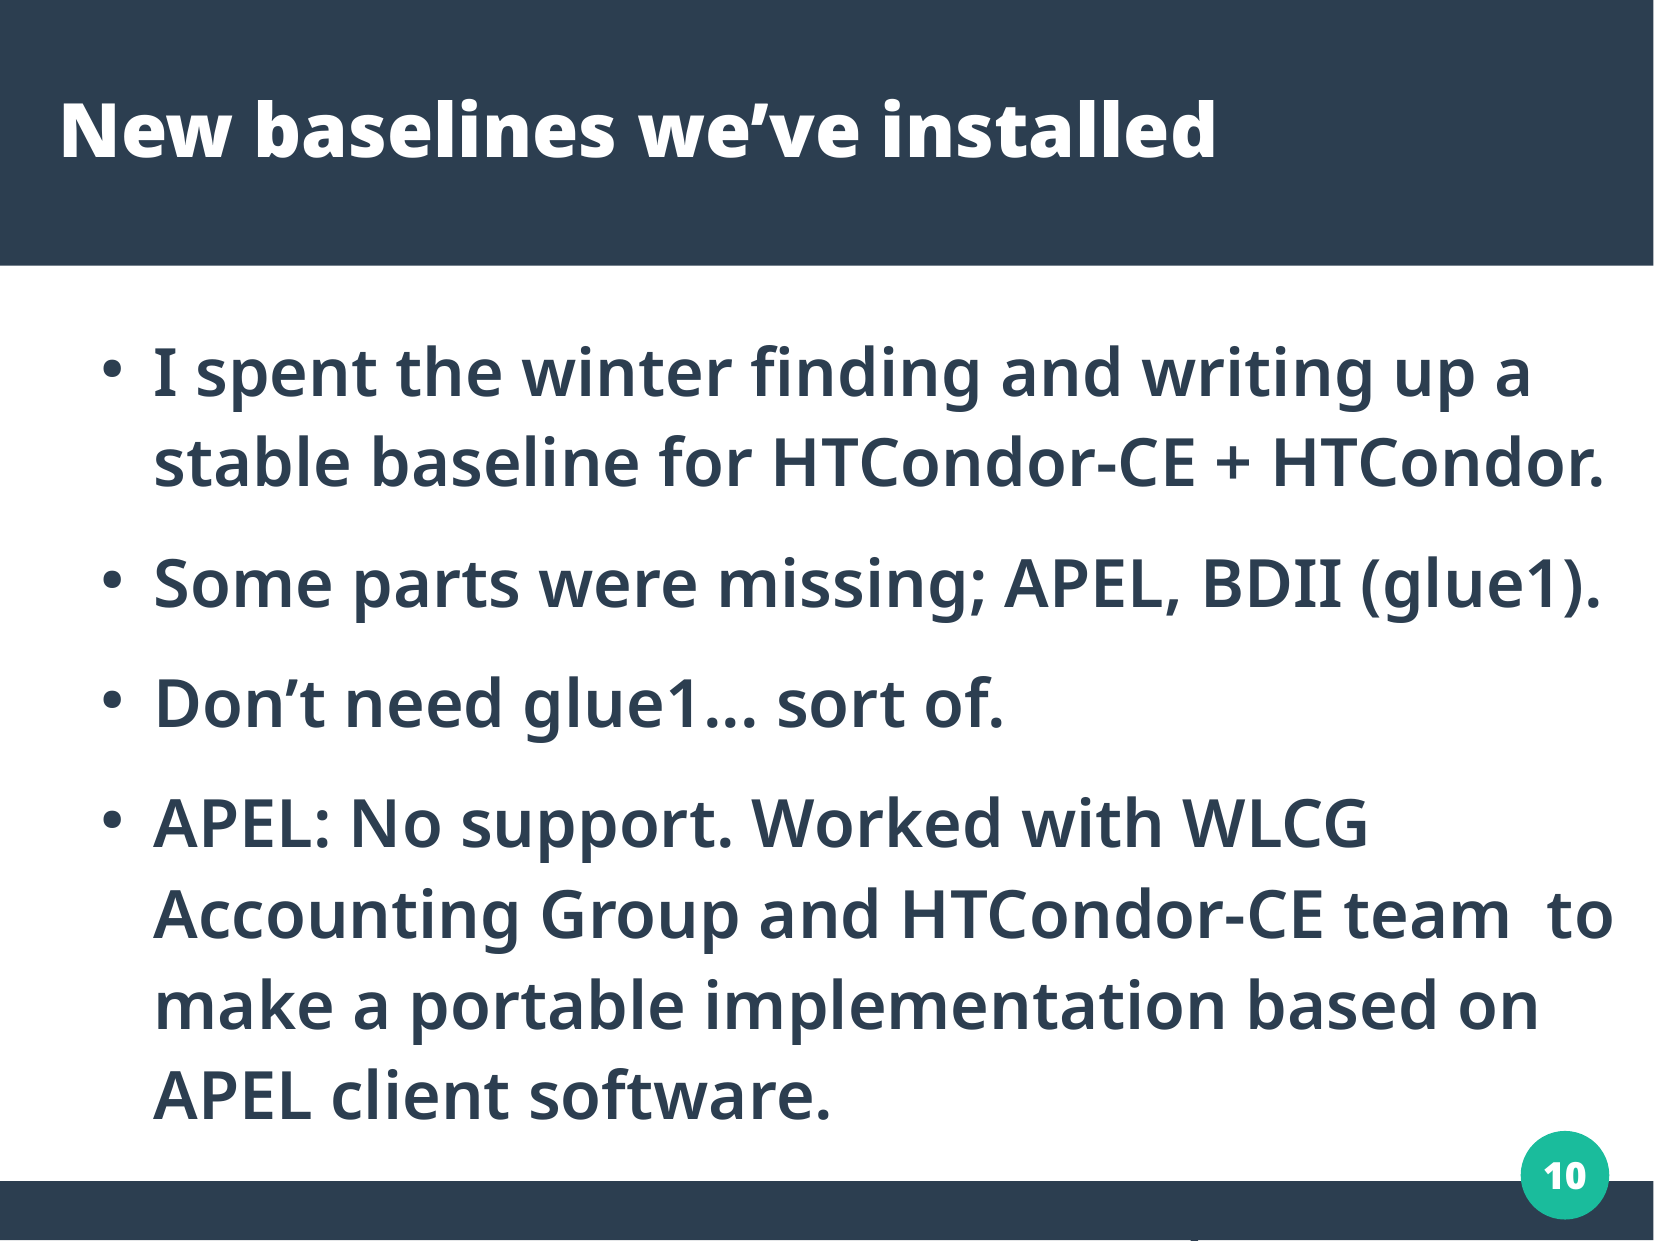

# New baselines we’ve installed
I spent the winter finding and writing up a stable baseline for HTCondor-CE + HTCondor.
Some parts were missing; APEL, BDII (glue1).
Don’t need glue1... sort of.
APEL: No support. Worked with WLCG Accounting Group and HTCondor-CE team to make a portable implementation based on APEL client software.
Fed that back to HTCondor devs; RPMs “available” (not released).
10